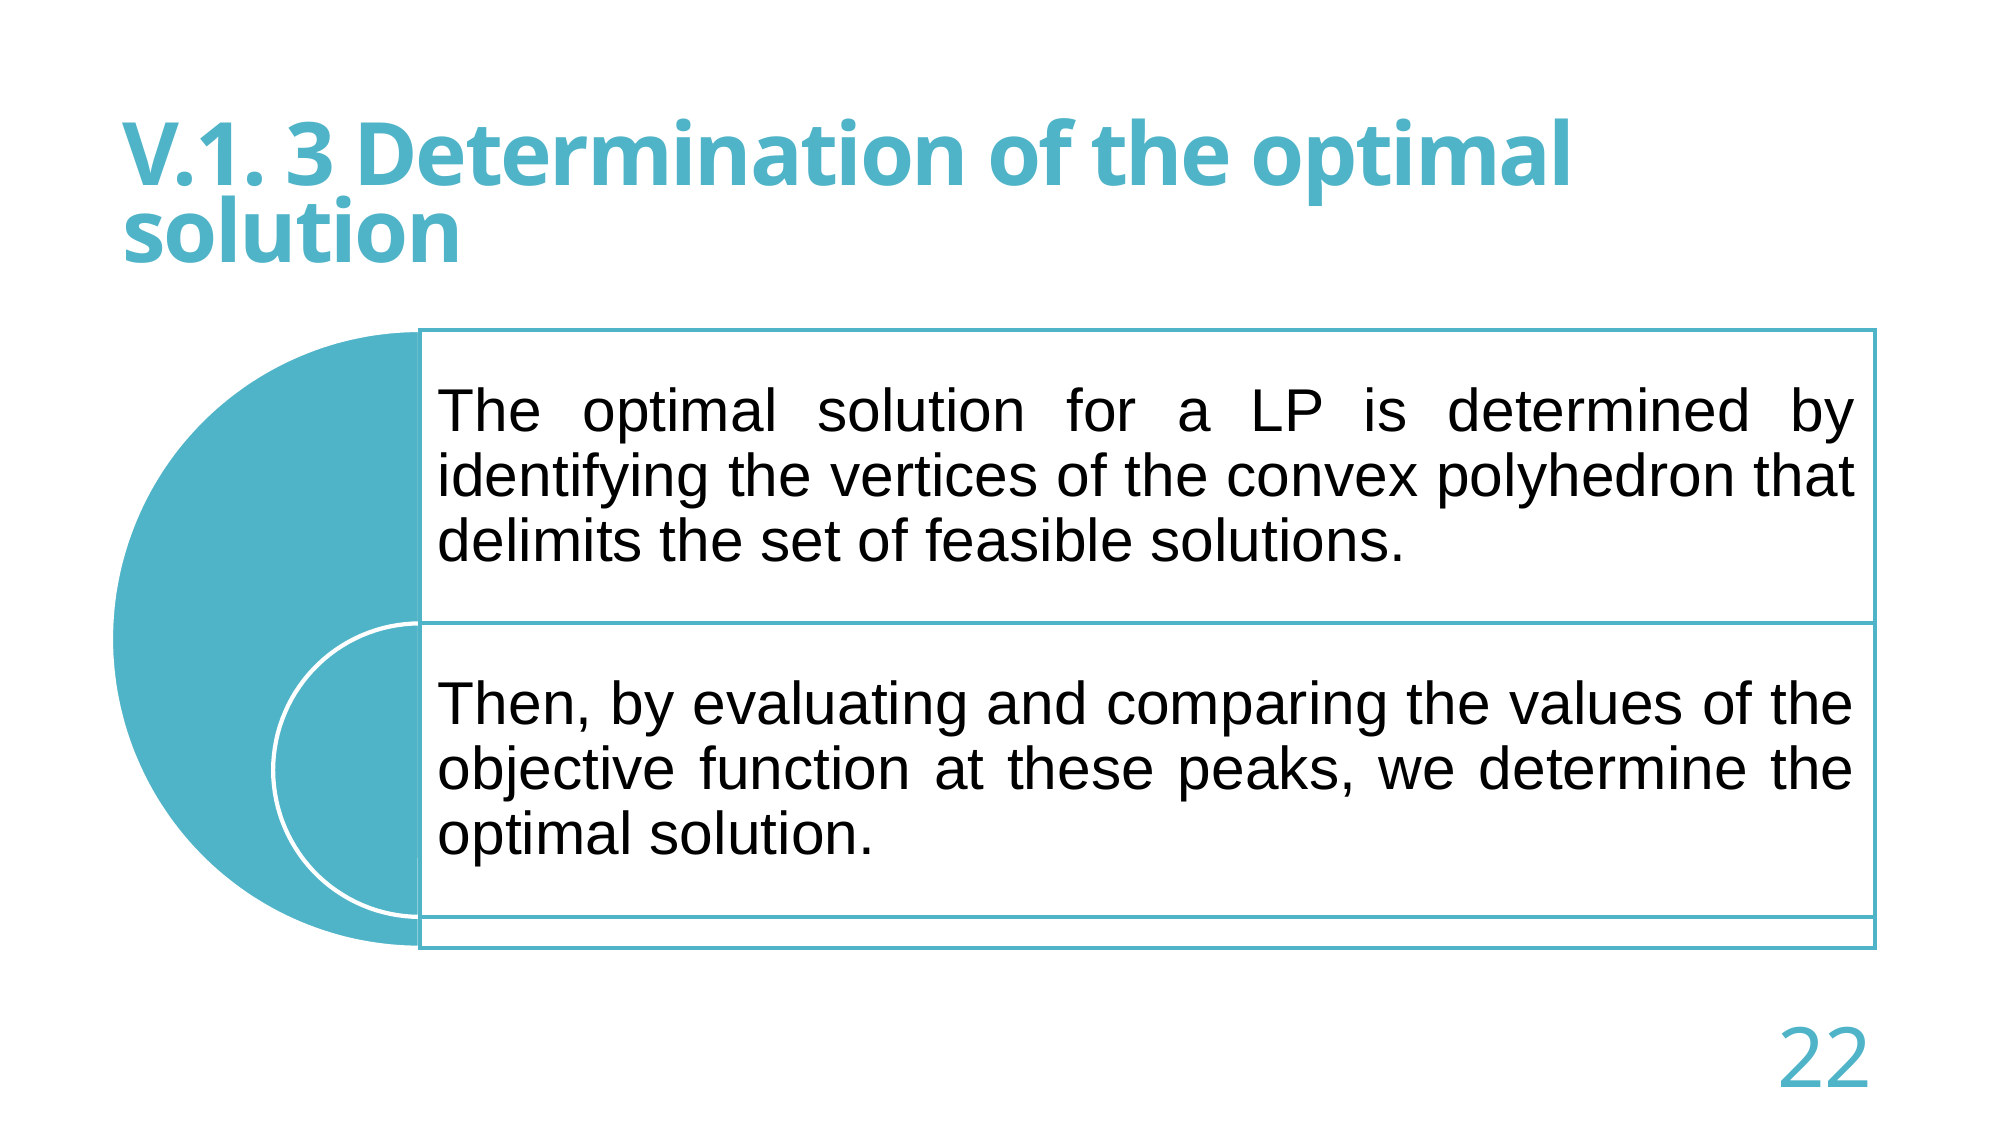

V.1. 3 Determination of the optimal solution
The optimal solution for a LP is determined by identifying the vertices of the convex polyhedron that delimits the set of feasible solutions.
Then, by evaluating and comparing the values of the objective function at these peaks, we determine the optimal solution.